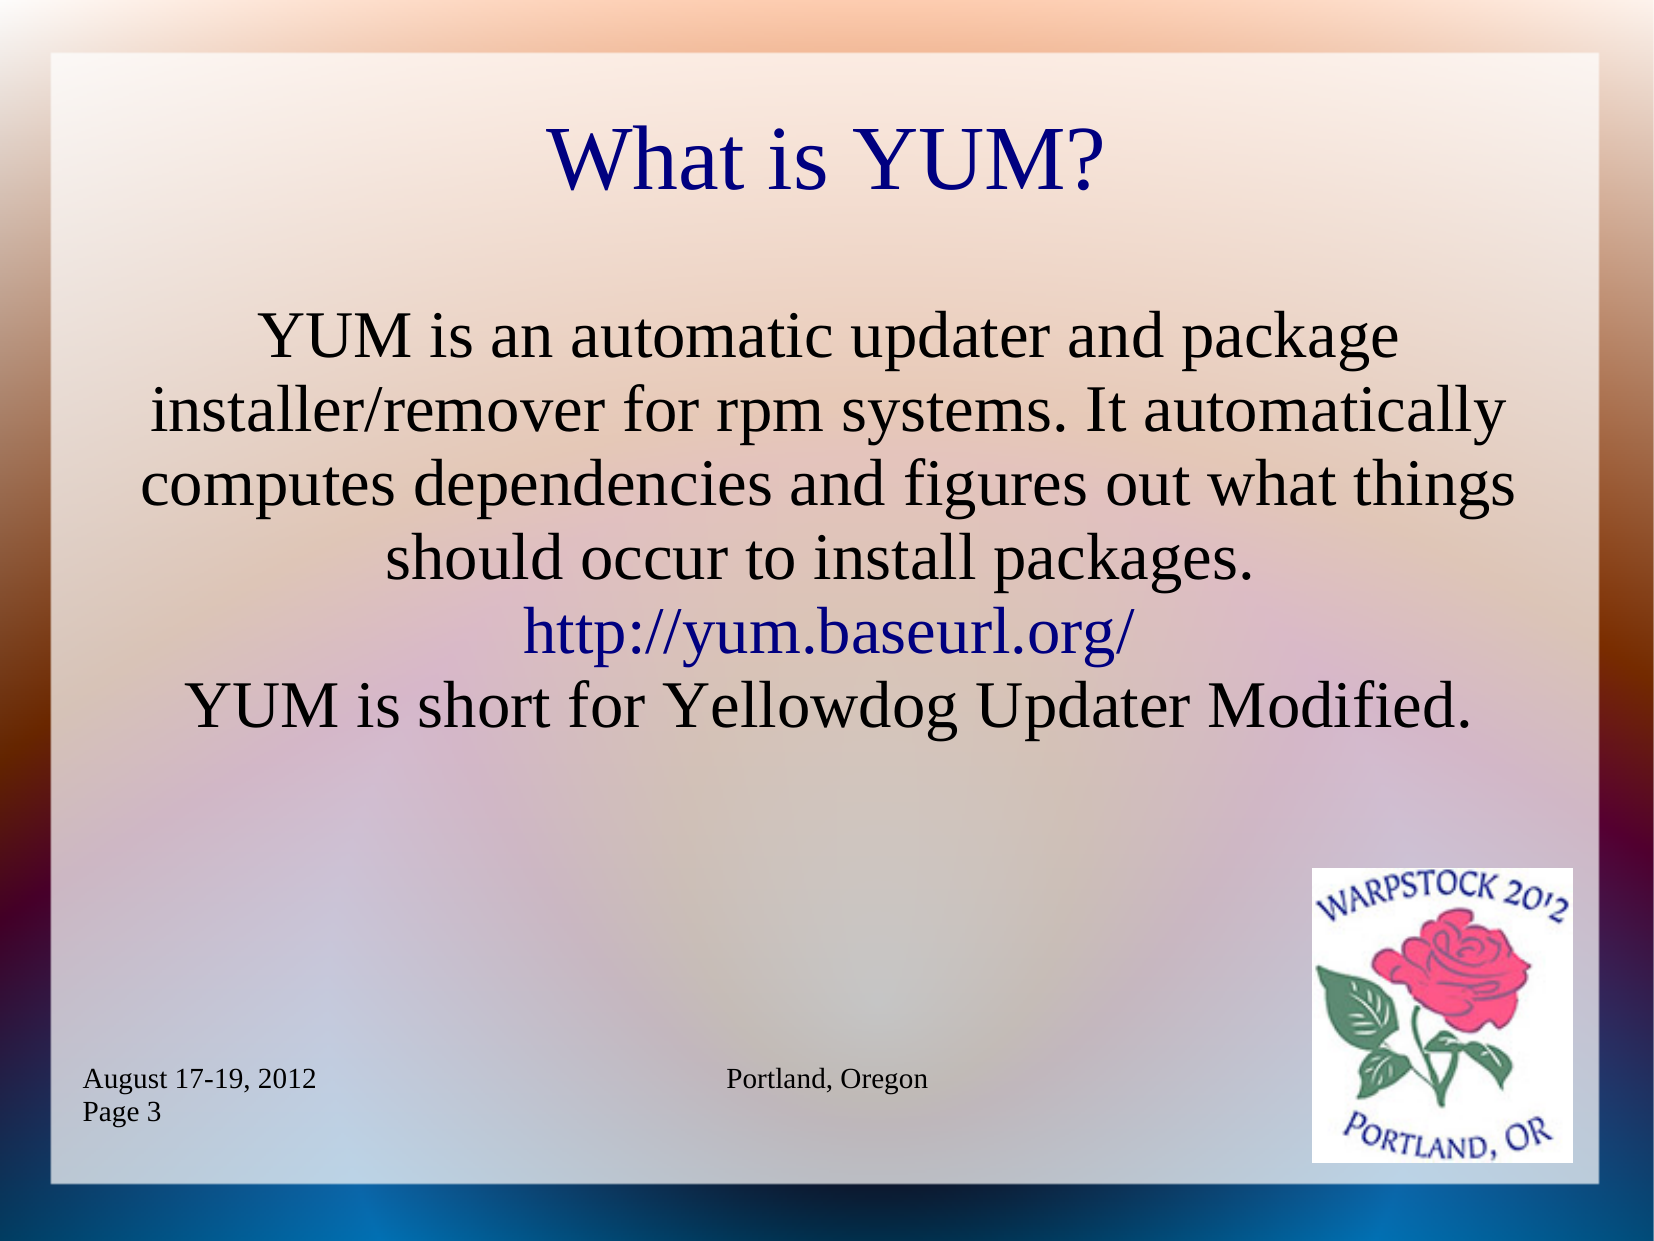

# What is YUM?
YUM is an automatic updater and package installer/remover for rpm systems. It automatically computes dependencies and figures out what things should occur to install packages.
http://yum.baseurl.org/
YUM is short for Yellowdog Updater Modified.
August 17-19, 2012
Portland, Oregon